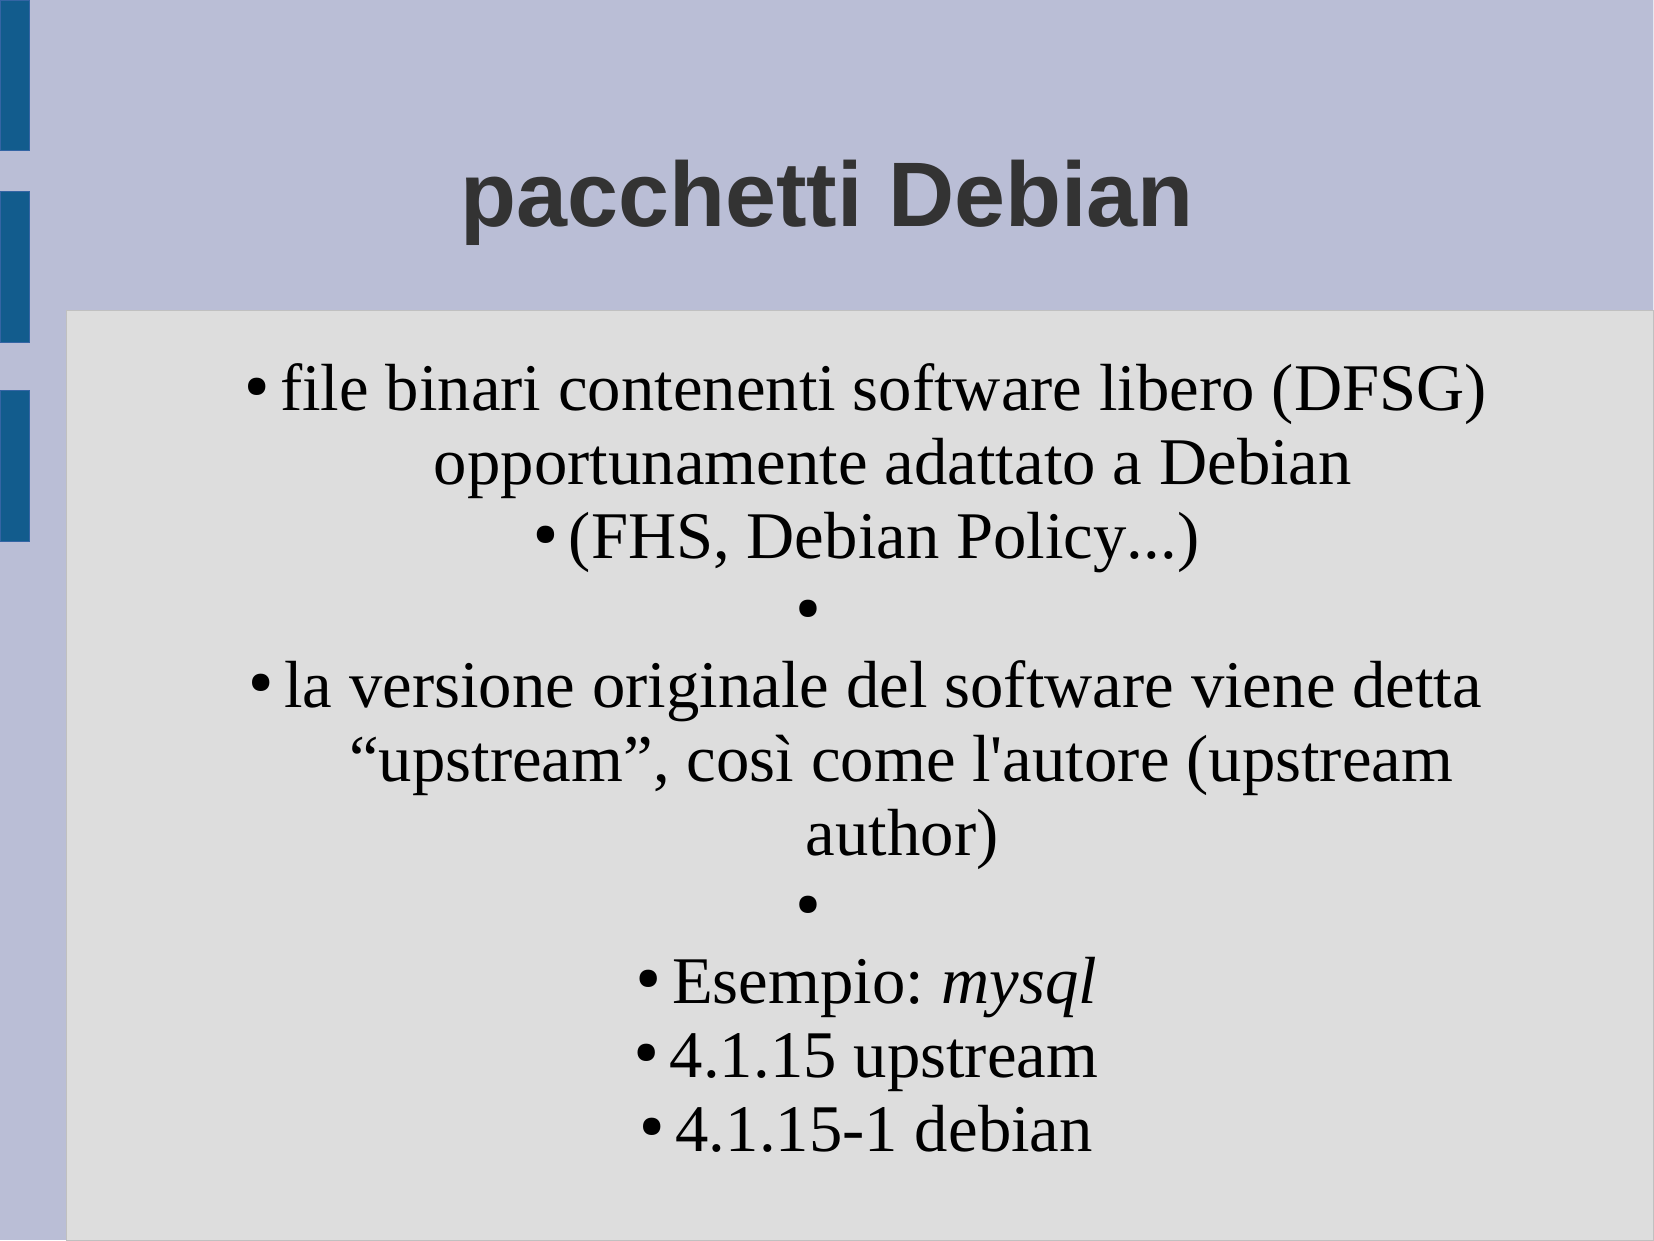

# pacchetti Debian
file binari contenenti software libero (DFSG) opportunamente adattato a Debian
(FHS, Debian Policy...)
la versione originale del software viene detta “upstream”, così come l'autore (upstream author)
Esempio: mysql
4.1.15 upstream
4.1.15-1 debian